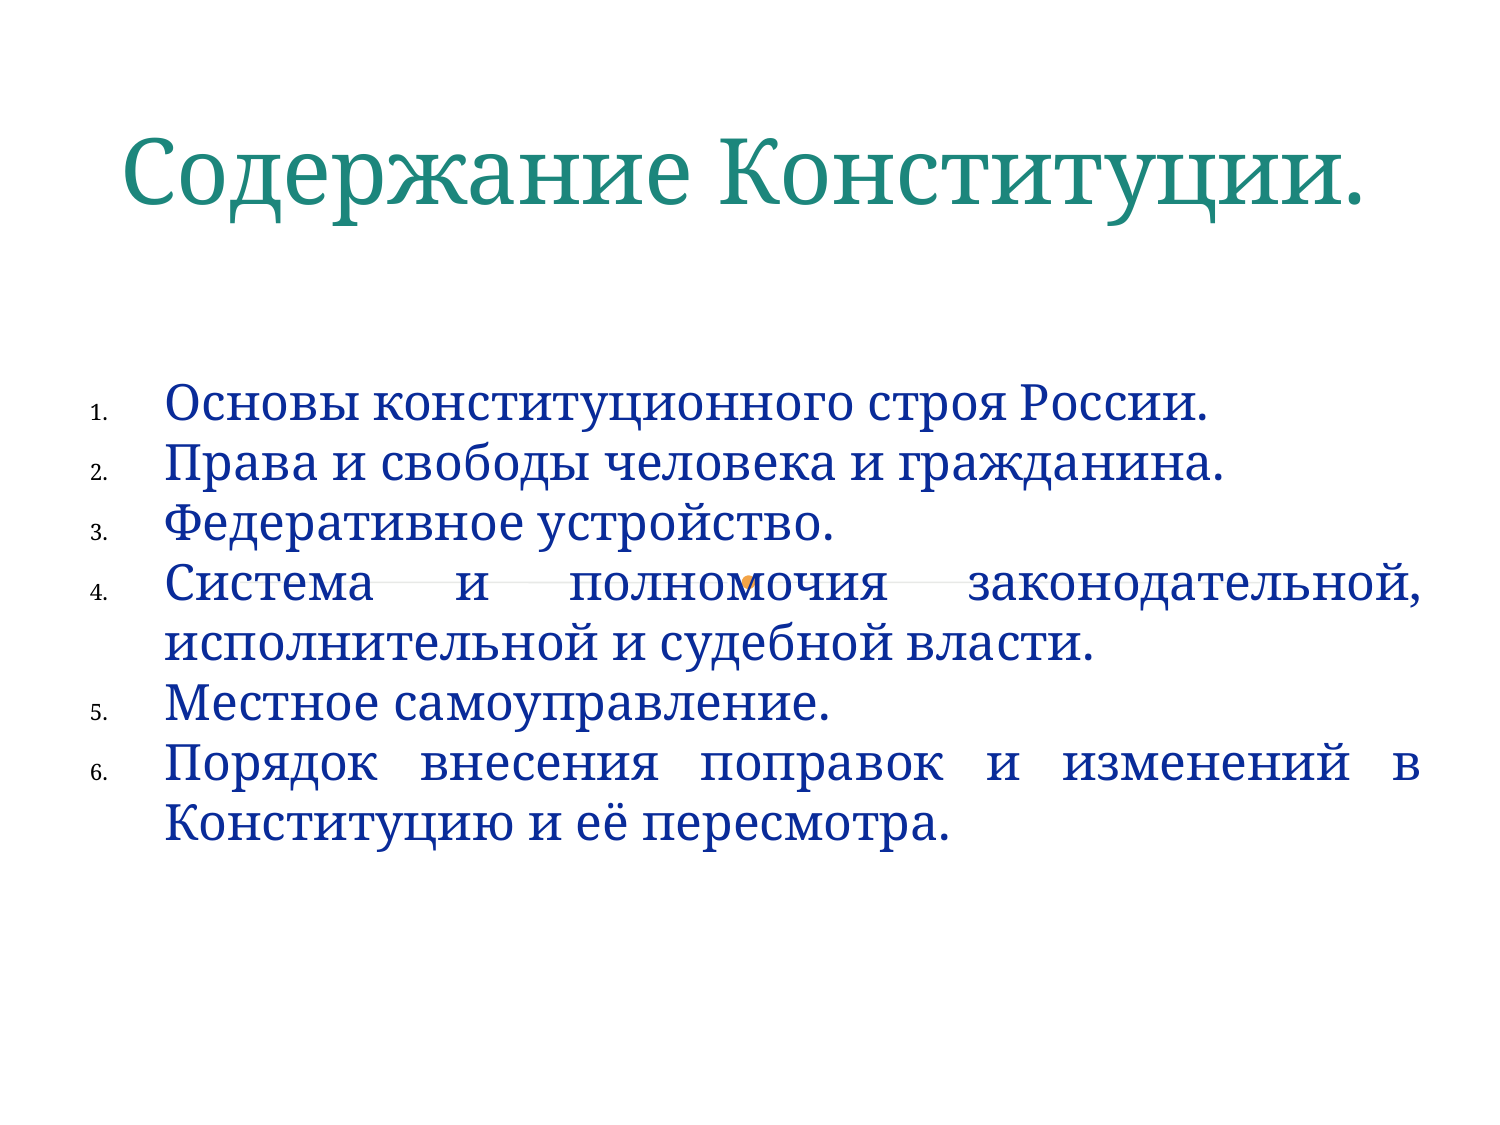

Содержание Конституции.
# Основы конституционного строя России.
Права и свободы человека и гражданина.
Федеративное устройство.
Система и полномочия законодательной, исполнительной и судебной власти.
Местное самоуправление.
Порядок внесения поправок и изменений в Конституцию и её пересмотра.